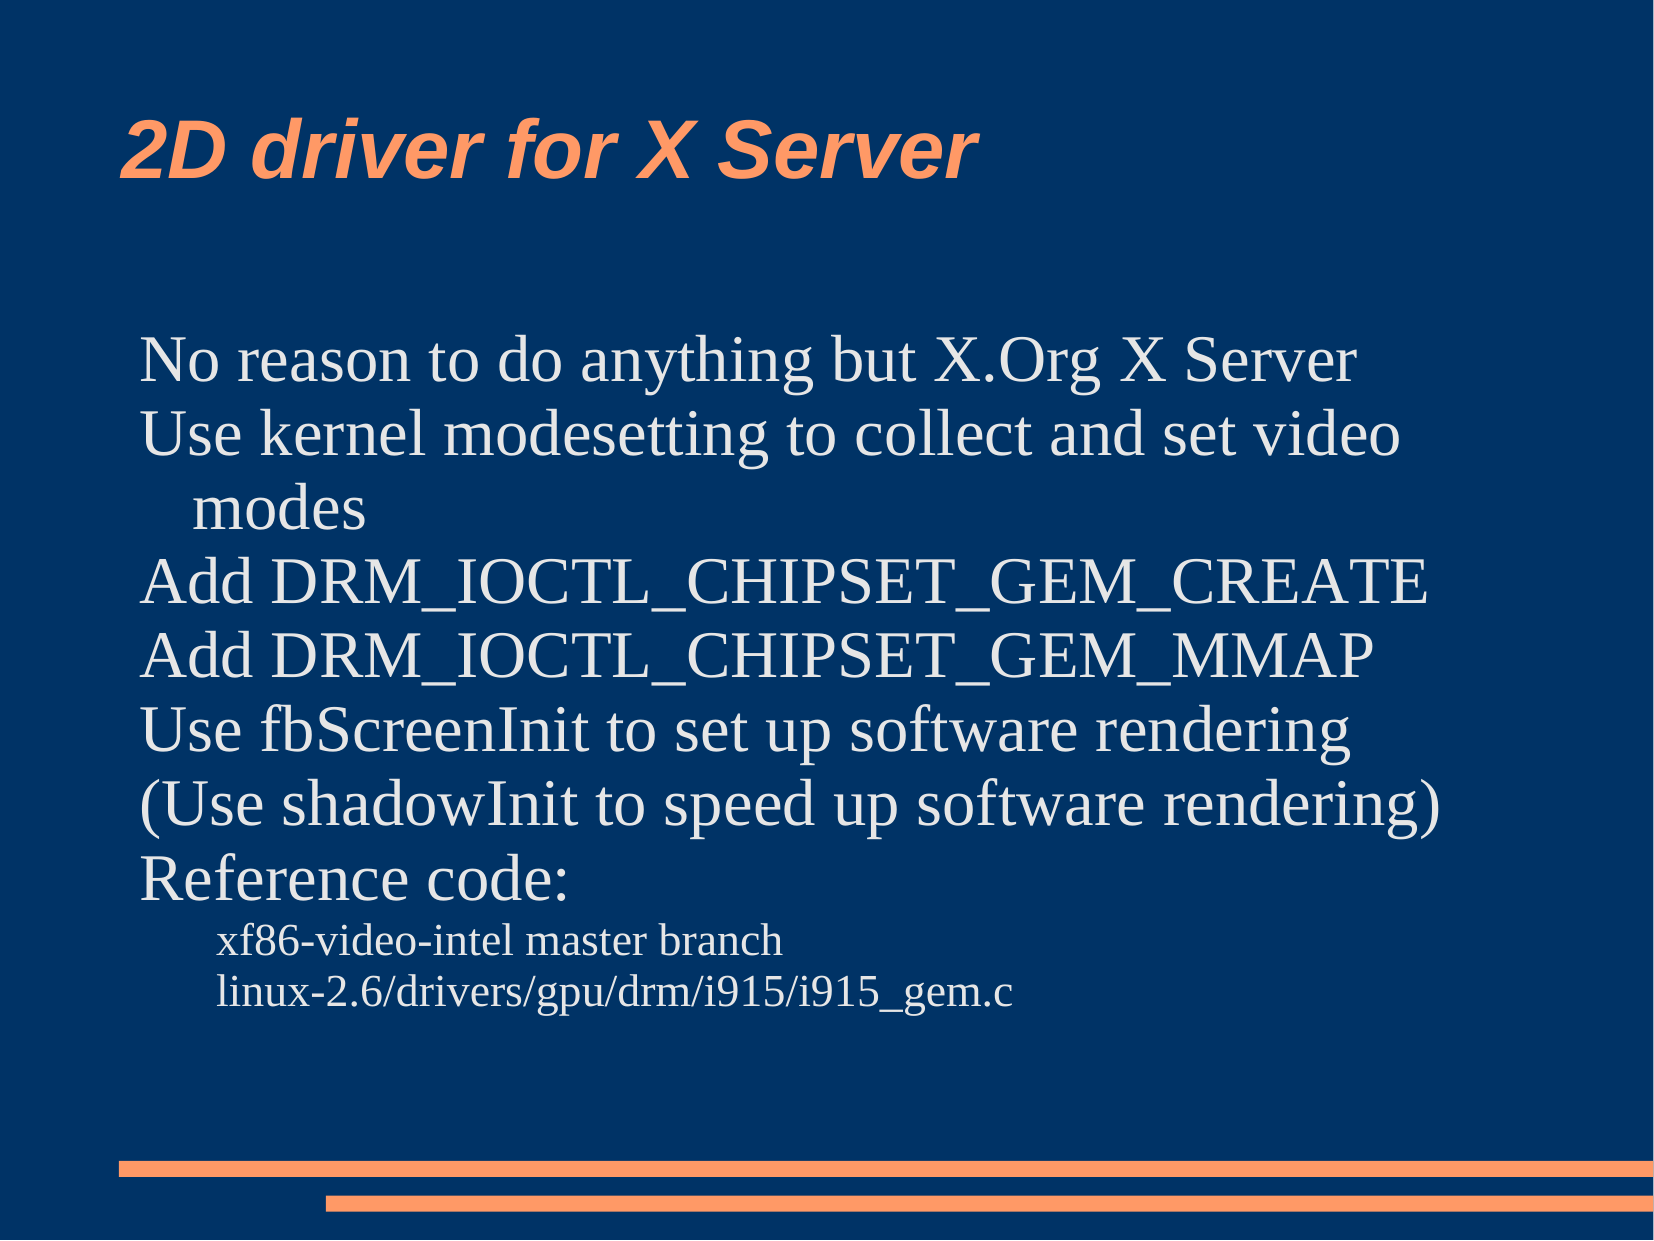

# 2D driver for X Server
No reason to do anything but X.Org X Server
Use kernel modesetting to collect and set video modes
Add DRM_IOCTL_CHIPSET_GEM_CREATE
Add DRM_IOCTL_CHIPSET_GEM_MMAP
Use fbScreenInit to set up software rendering
(Use shadowInit to speed up software rendering)
Reference code:
xf86-video-intel master branch
linux-2.6/drivers/gpu/drm/i915/i915_gem.c